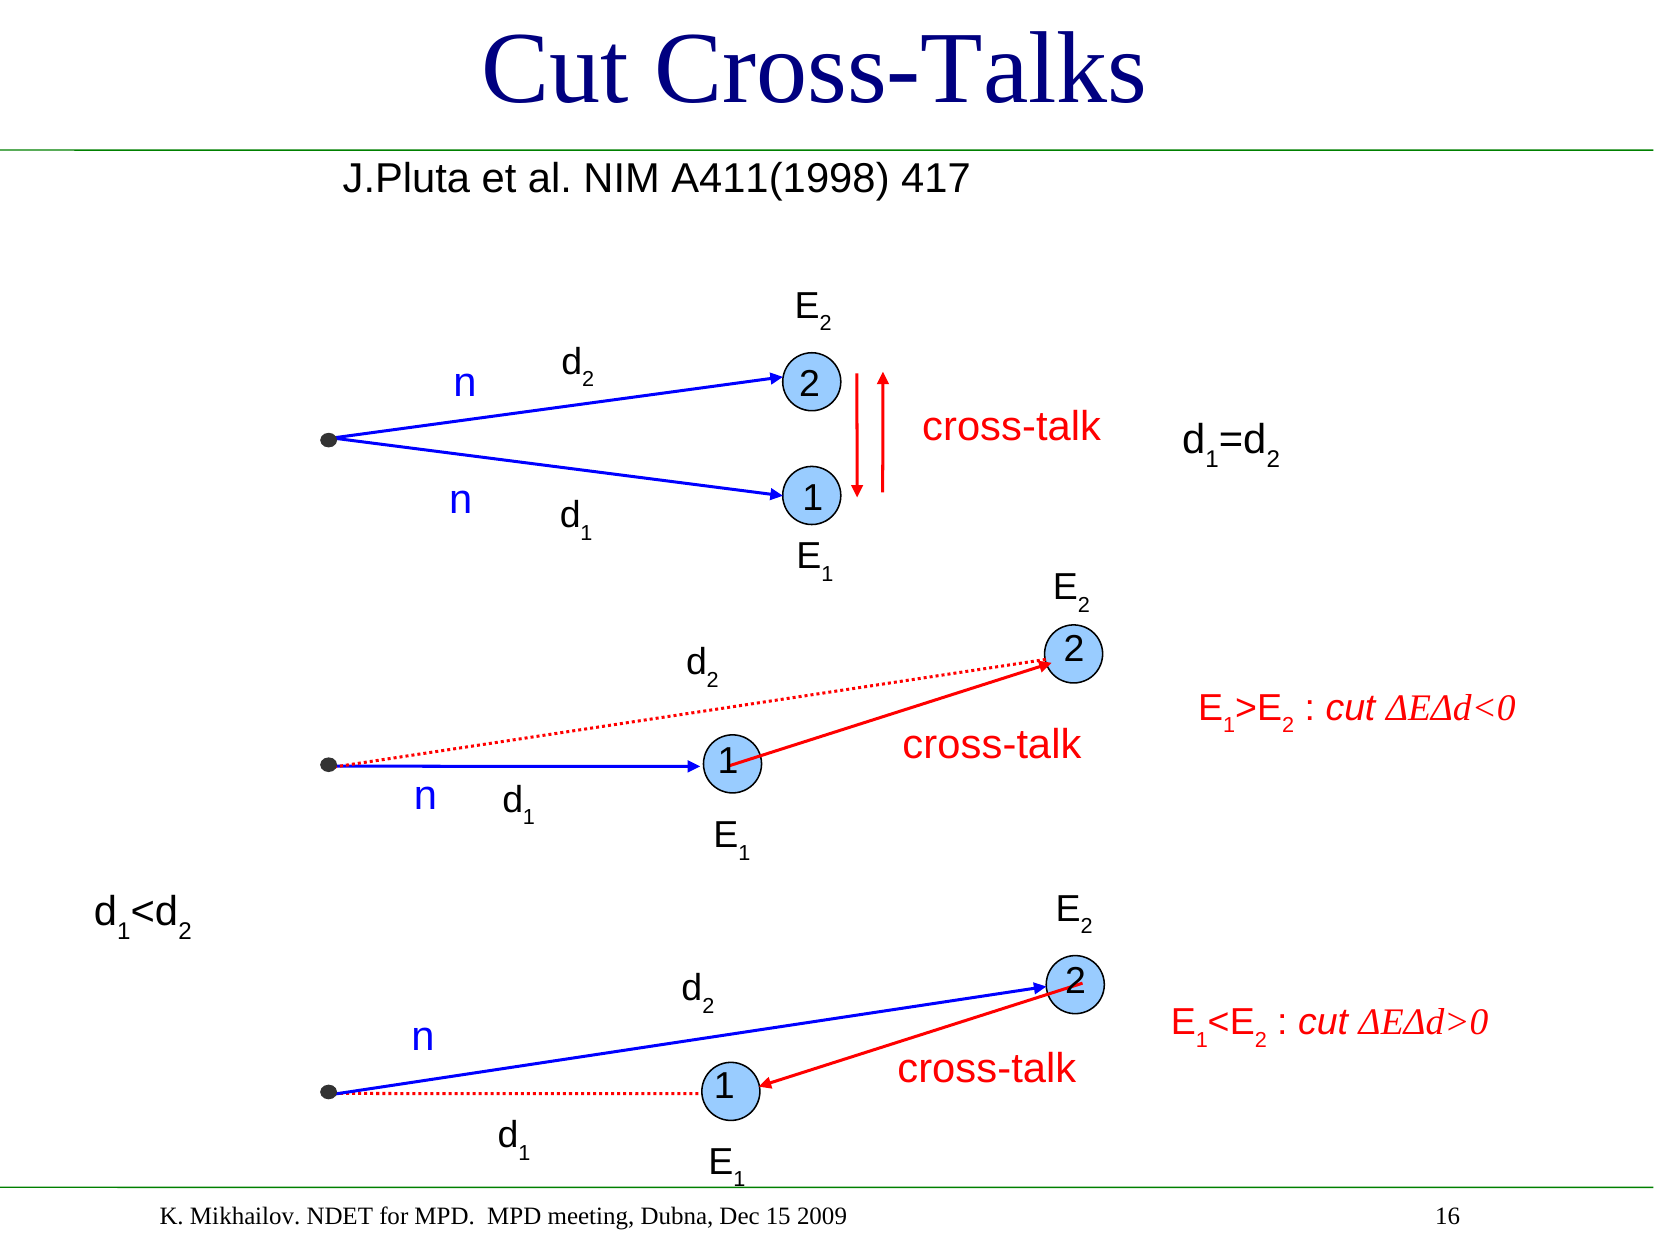

# Cut Cross-Talks
J.Pluta et al. NIM A411(1998) 417
E2
d2
n
2
cross-talk
d1=d2
n
1
d1
E1
E2
2
d2
E1>E2 : cut ΔEΔd<0
cross-talk
1
n
d1
E1
E2
d1<d2
2
d2
E1<E2 : cut ΔEΔd>0
n
cross-talk
1
d1
E1
K. Mikhailov. NDET for MPD. MPD meeting, Dubna, Dec 15 2009